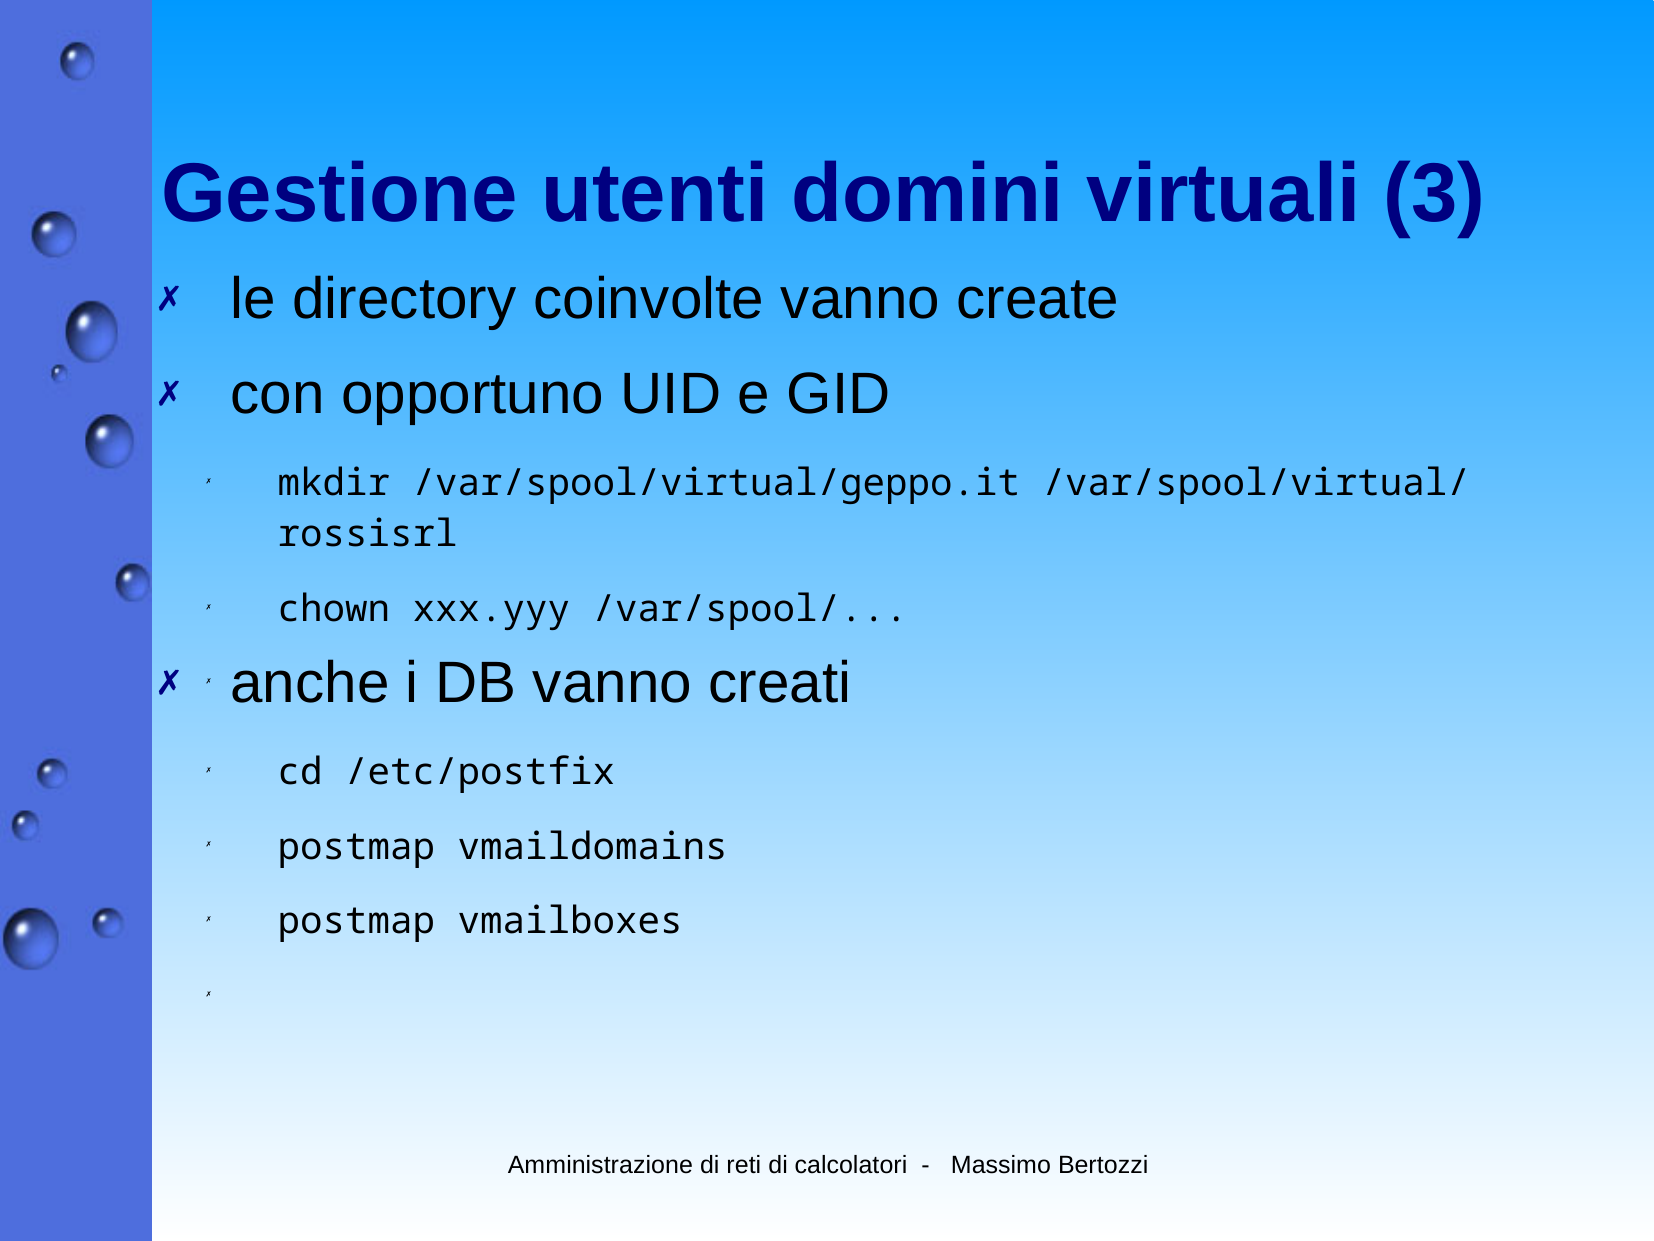

# Gestione utenti domini virtuali (3)
le directory coinvolte vanno create
con opportuno UID e GID
mkdir /var/spool/virtual/geppo.it /var/spool/virtual/rossisrl
chown xxx.yyy /var/spool/...
anche i DB vanno creati
cd /etc/postfix
postmap vmaildomains
postmap vmailboxes